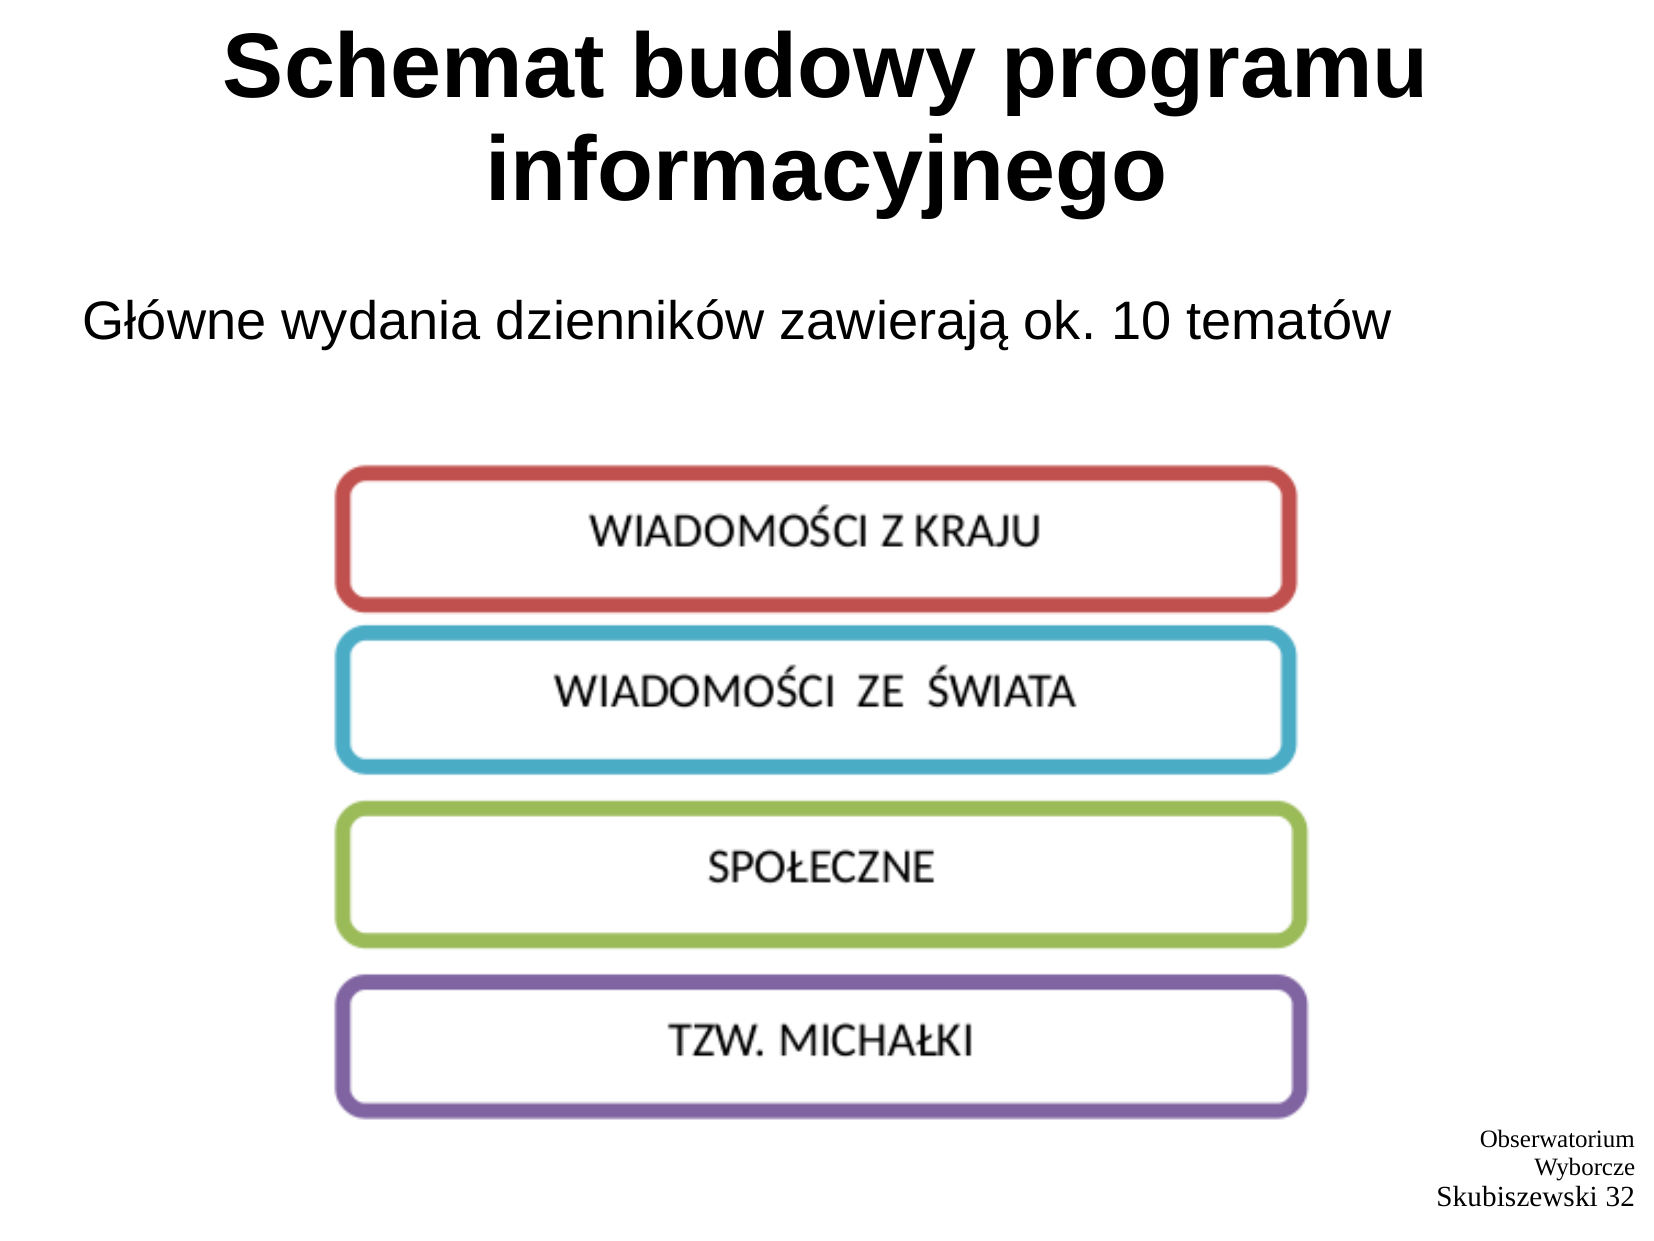

# Schemat budowy programu informacyjnego
Główne wydania dzienników zawierają ok. 10 tematów
32